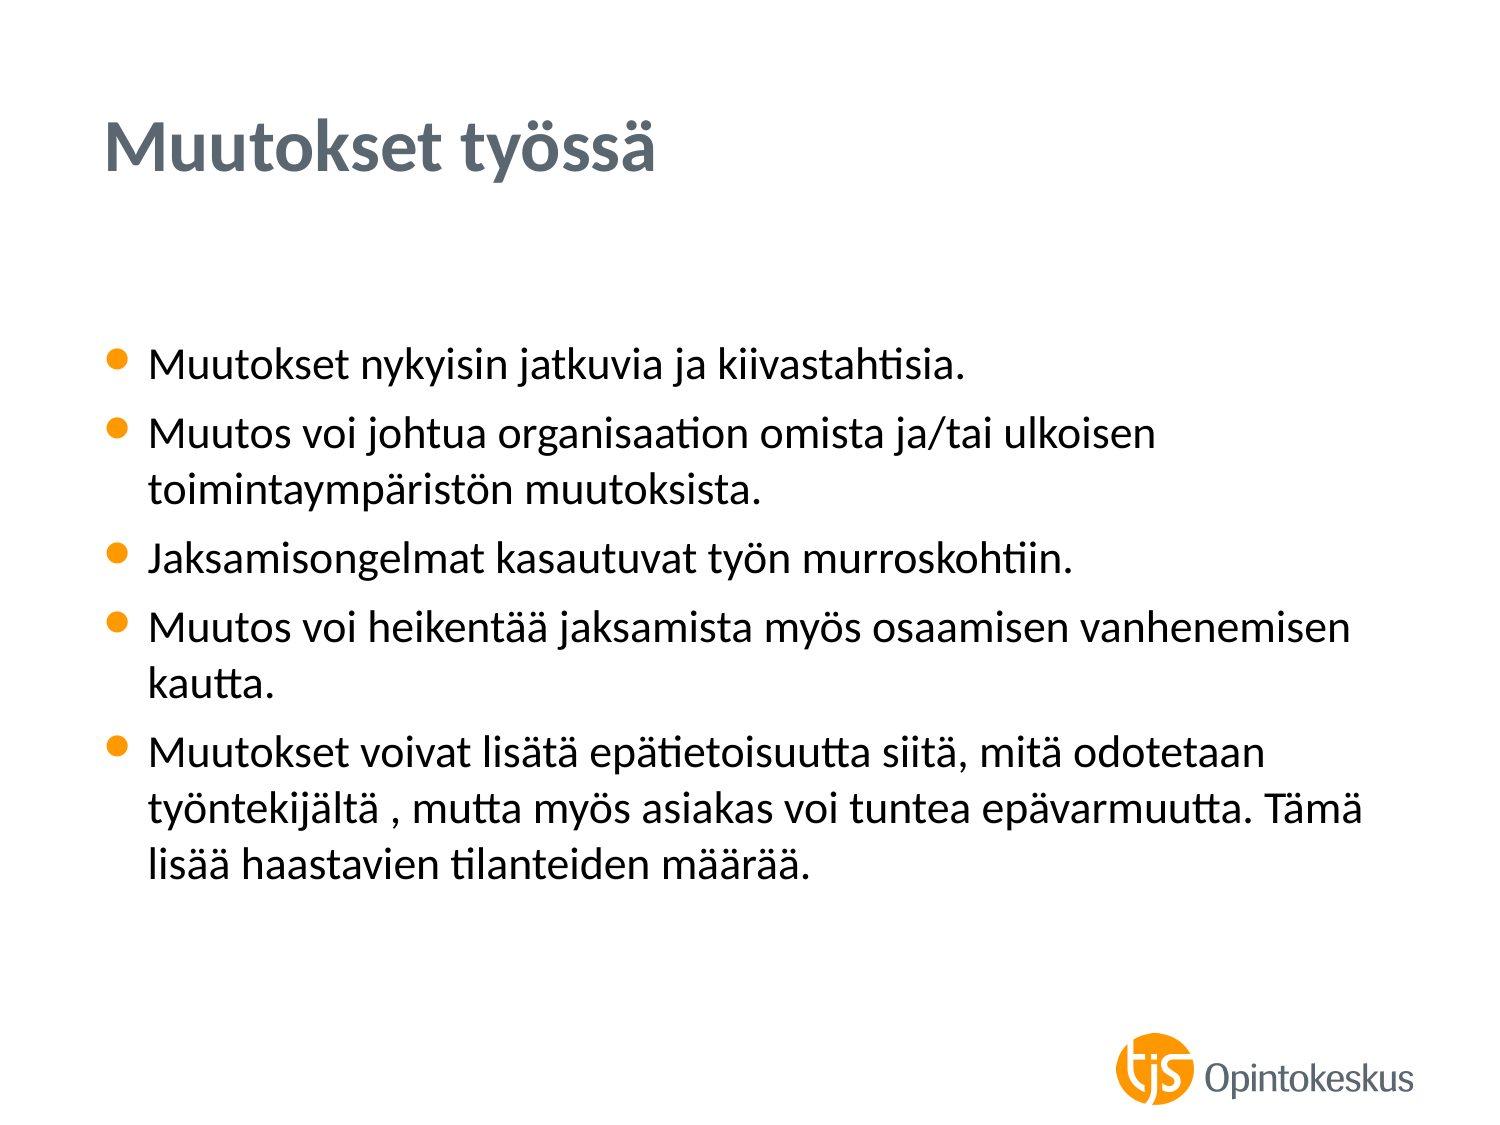

Muutokset työssä
# Muutokset nykyisin jatkuvia ja kiivastahtisia.
Muutos voi johtua organisaation omista ja/tai ulkoisen toimintaympäristön muutoksista.
Jaksamisongelmat kasautuvat työn murroskohtiin.
Muutos voi heikentää jaksamista myös osaamisen vanhenemisen kautta.
Muutokset voivat lisätä epätietoisuutta siitä, mitä odotetaan työntekijältä , mutta myös asiakas voi tuntea epävarmuutta. Tämä lisää haastavien tilanteiden määrää.